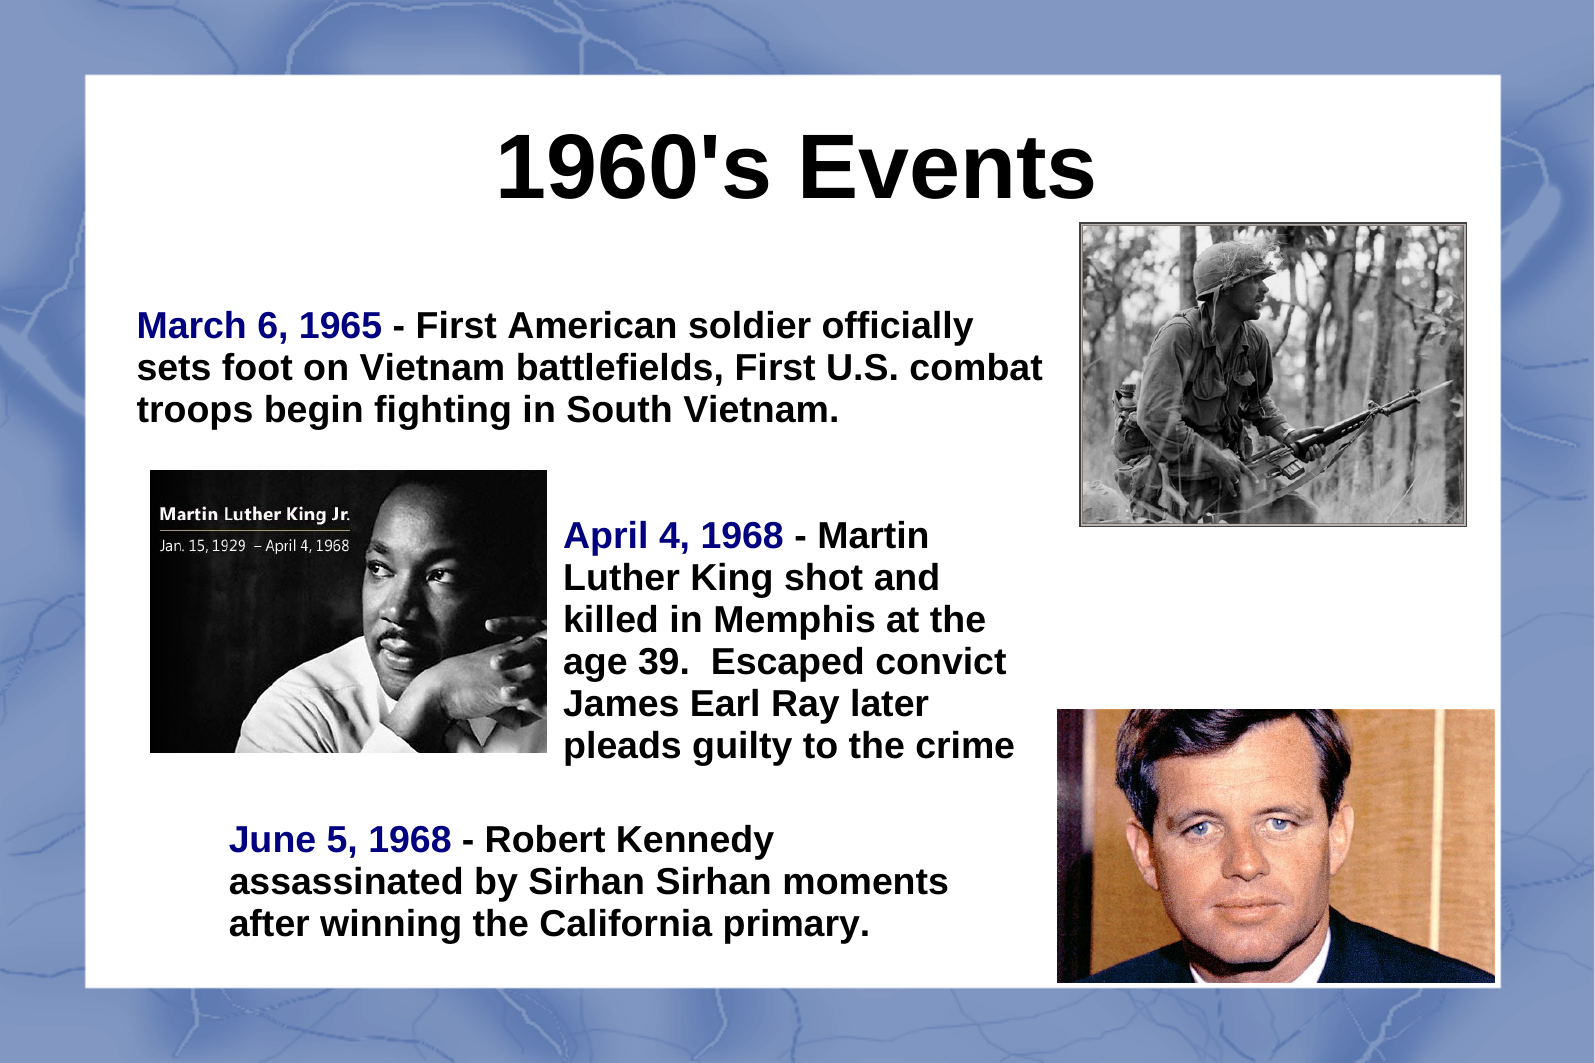

# 1960's Events
March 6, 1965 - First American soldier officially sets foot on Vietnam battlefields, First U.S. combat troops begin fighting in South Vietnam.
April 4, 1968 - Martin Luther King shot and killed in Memphis at the age 39. Escaped convict James Earl Ray later pleads guilty to the crime
June 5, 1968 - Robert Kennedy assassinated by Sirhan Sirhan moments after winning the California primary.